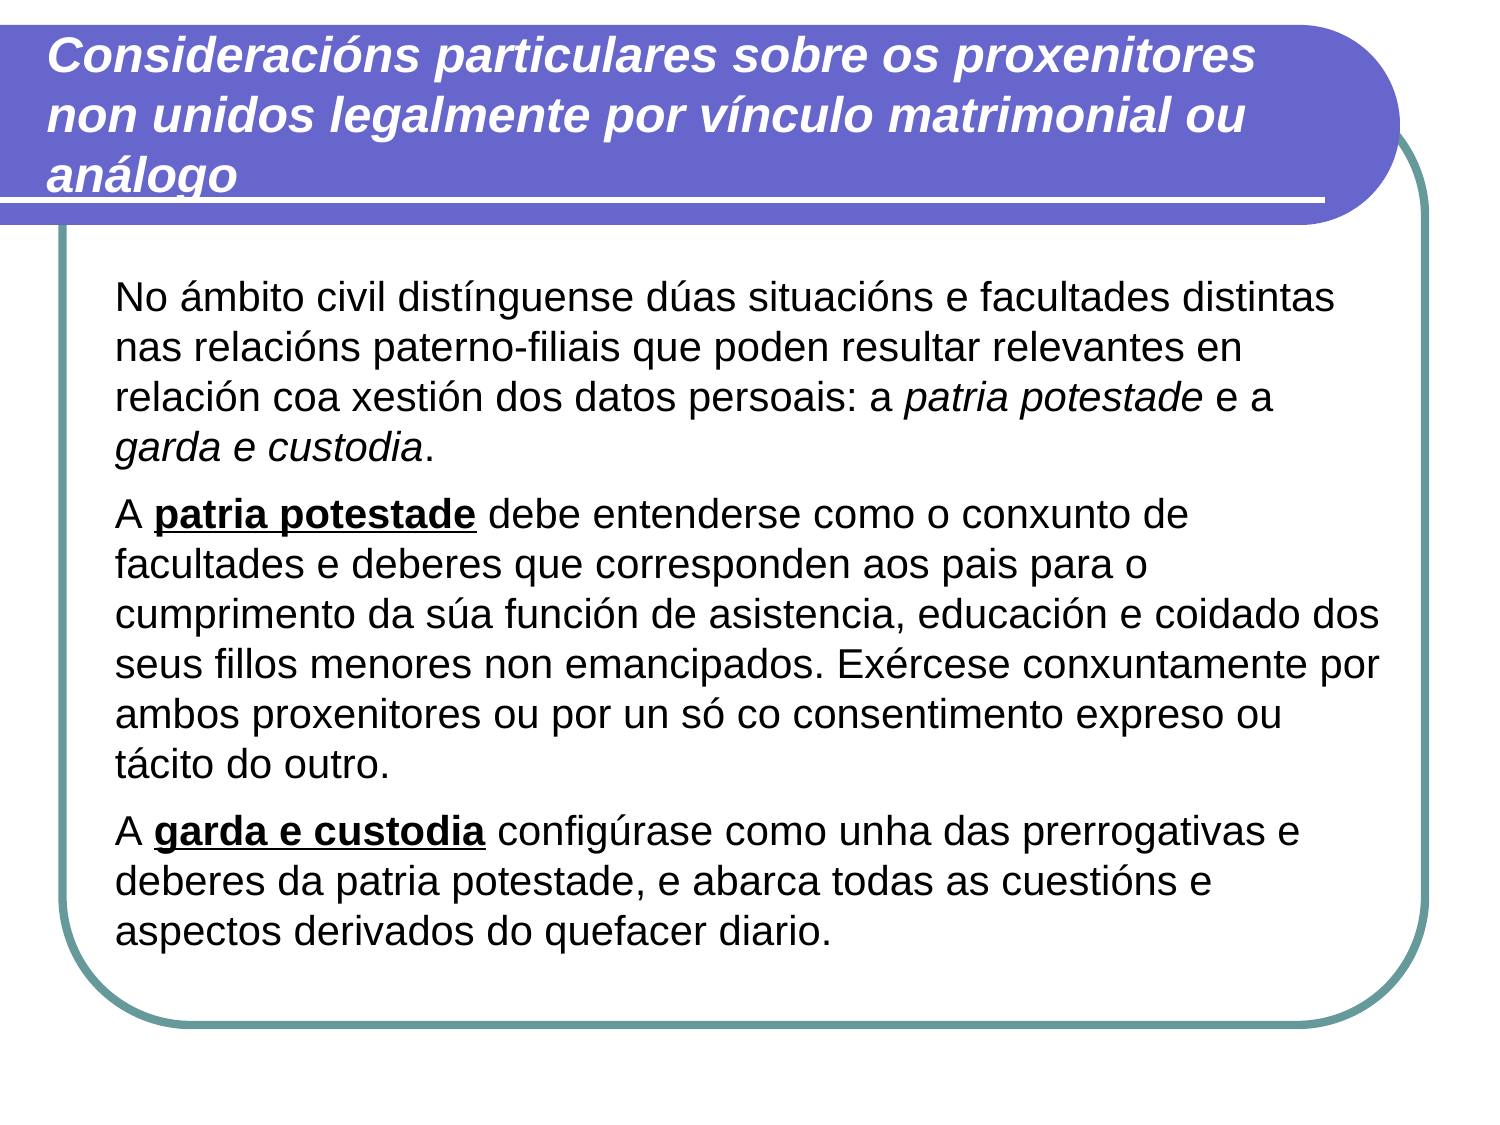

# Consideracións particulares sobre os proxenitores non unidos legalmente por vínculo matrimonial ou análogo
No ámbito civil distínguense dúas situacións e facultades distintas nas relacións paterno-filiais que poden resultar relevantes en relación coa xestión dos datos persoais: a patria potestade e a garda e custodia.
A patria potestade debe entenderse como o conxunto de facultades e deberes que corresponden aos pais para o cumprimento da súa función de asistencia, educación e coidado dos seus fillos menores non emancipados. Exércese conxuntamente por ambos proxenitores ou por un só co consentimento expreso ou tácito do outro.
A garda e custodia configúrase como unha das prerrogativas e deberes da patria potestade, e abarca todas as cuestións e aspectos derivados do quefacer diario.